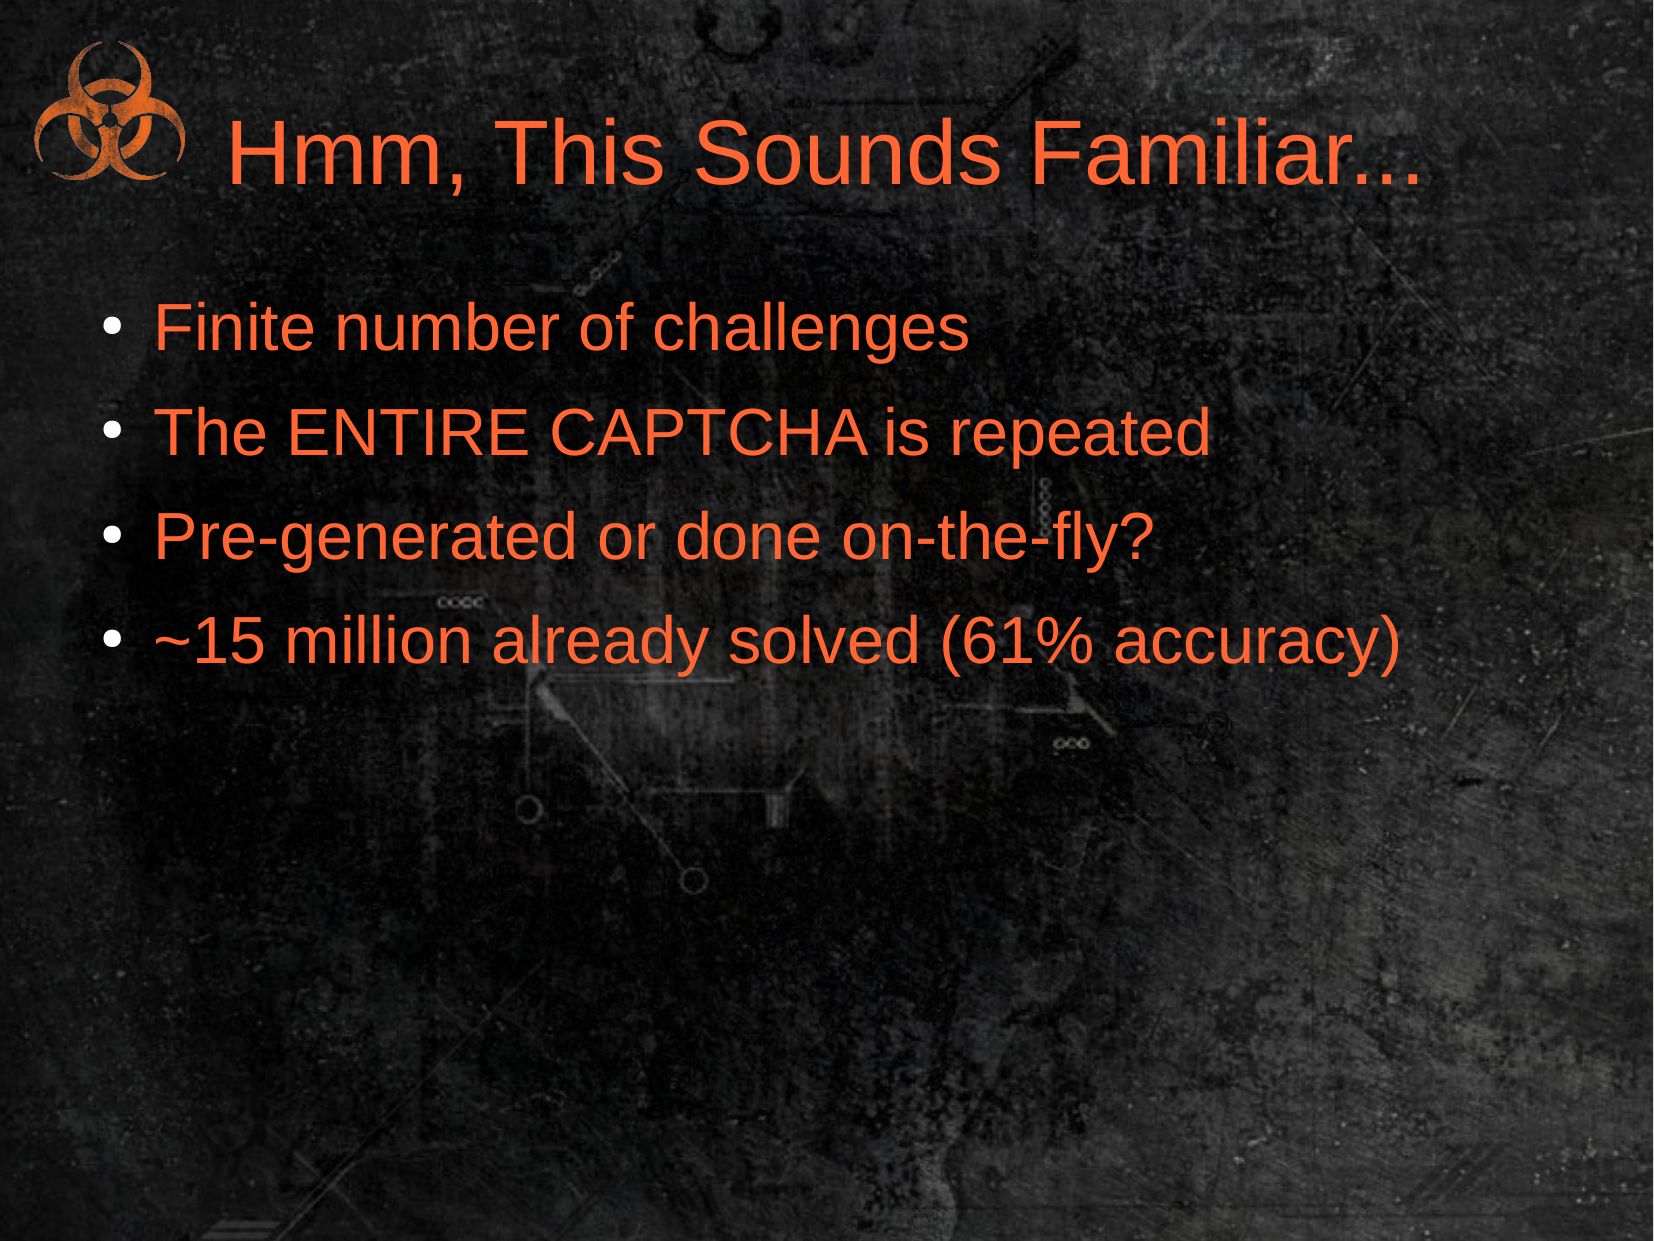

# Hmm, This Sounds Familiar...
Finite number of challenges
The ENTIRE CAPTCHA is repeated
Pre-generated or done on-the-fly?
~15 million already solved (61% accuracy)